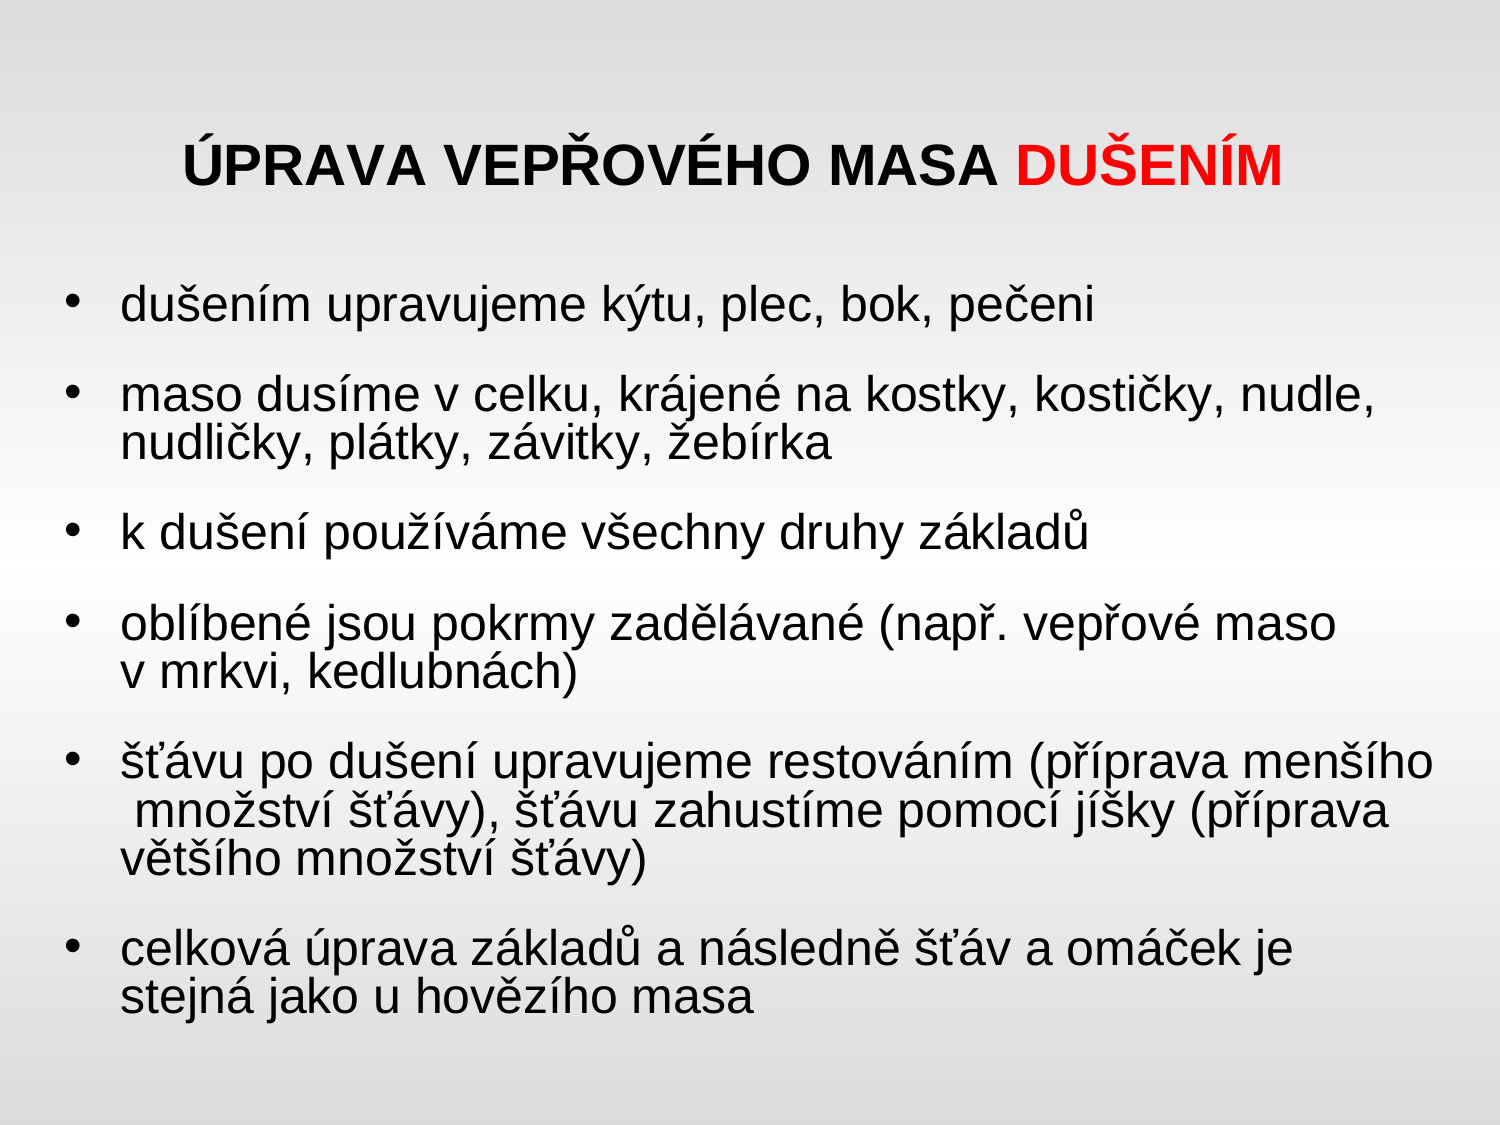

# ÚPRAVA VEPŘOVÉHO MASA DUŠENÍM
dušením upravujeme kýtu, plec, bok, pečeni
maso dusíme v celku, krájené na kostky, kostičky, nudle, nudličky, plátky, závitky, žebírka
k dušení používáme všechny druhy základů
oblíbené jsou pokrmy zadělávané (např. vepřové maso v mrkvi, kedlubnách)
šťávu po dušení upravujeme restováním (příprava menšího množství šťávy), šťávu zahustíme pomocí jíšky (příprava většího množství šťávy)
celková úprava základů a následně šťáv a omáček je stejná jako u hovězího masa